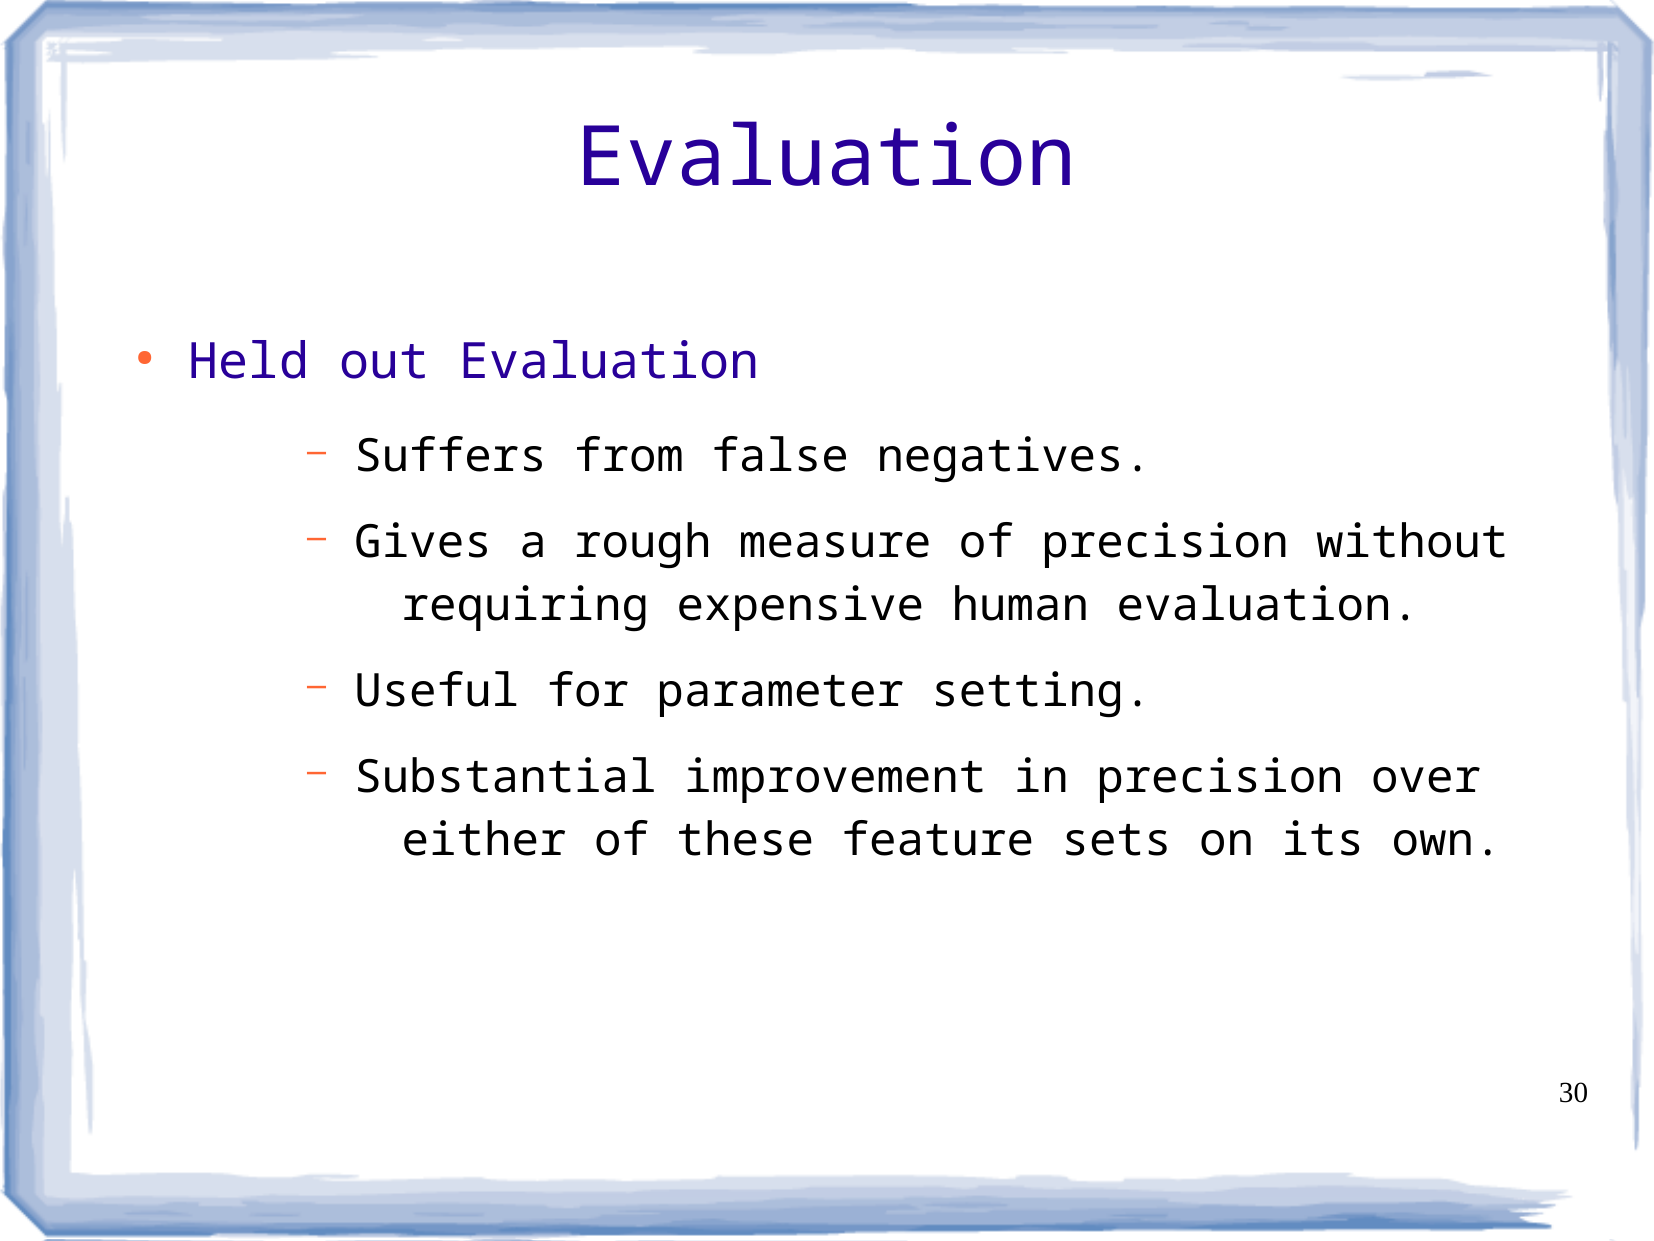

# Evaluation
Held out Evaluation
Suffers from false negatives.
Gives a rough measure of precision without requiring expensive human evaluation.
Useful for parameter setting.
Substantial improvement in precision over either of these feature sets on its own.
30